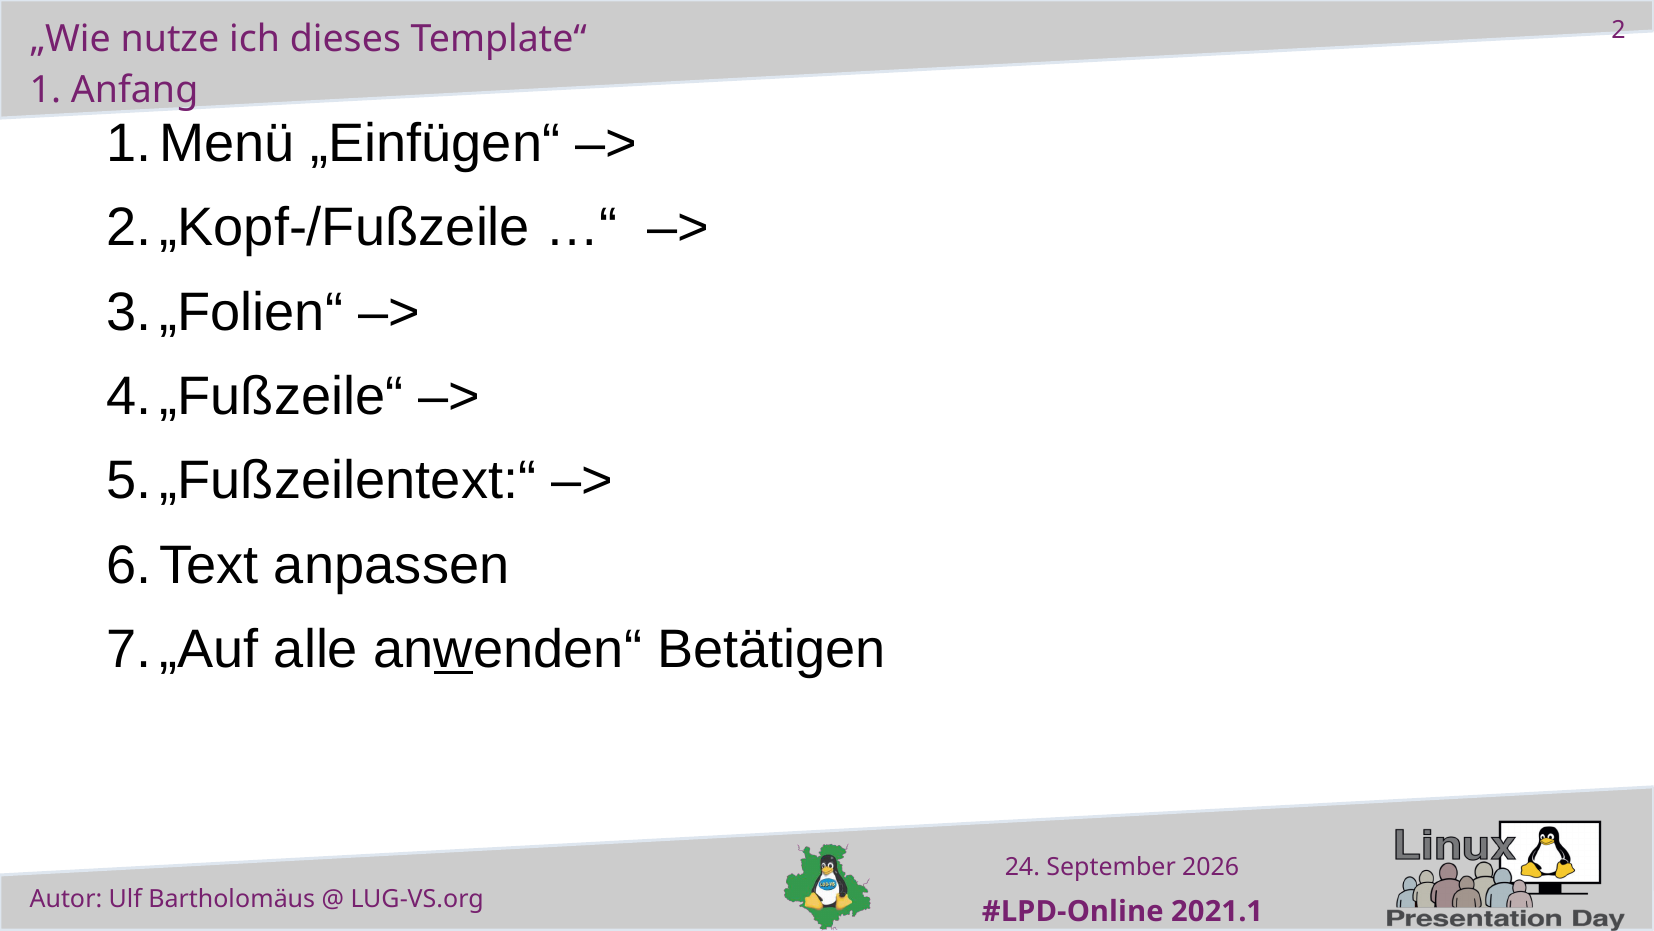

# „Wie nutze ich dieses Template“ 1. Anfang
2
Menü „Einfügen“ –>
„Kopf-/Fußzeile …“ –>
„Folien“ –>
„Fußzeile“ –>
„Fußzeilentext:“ –>
Text anpassen
„Auf alle anwenden“ Betätigen
Autor: Ulf Bartholomäus @ LUG-VS.org